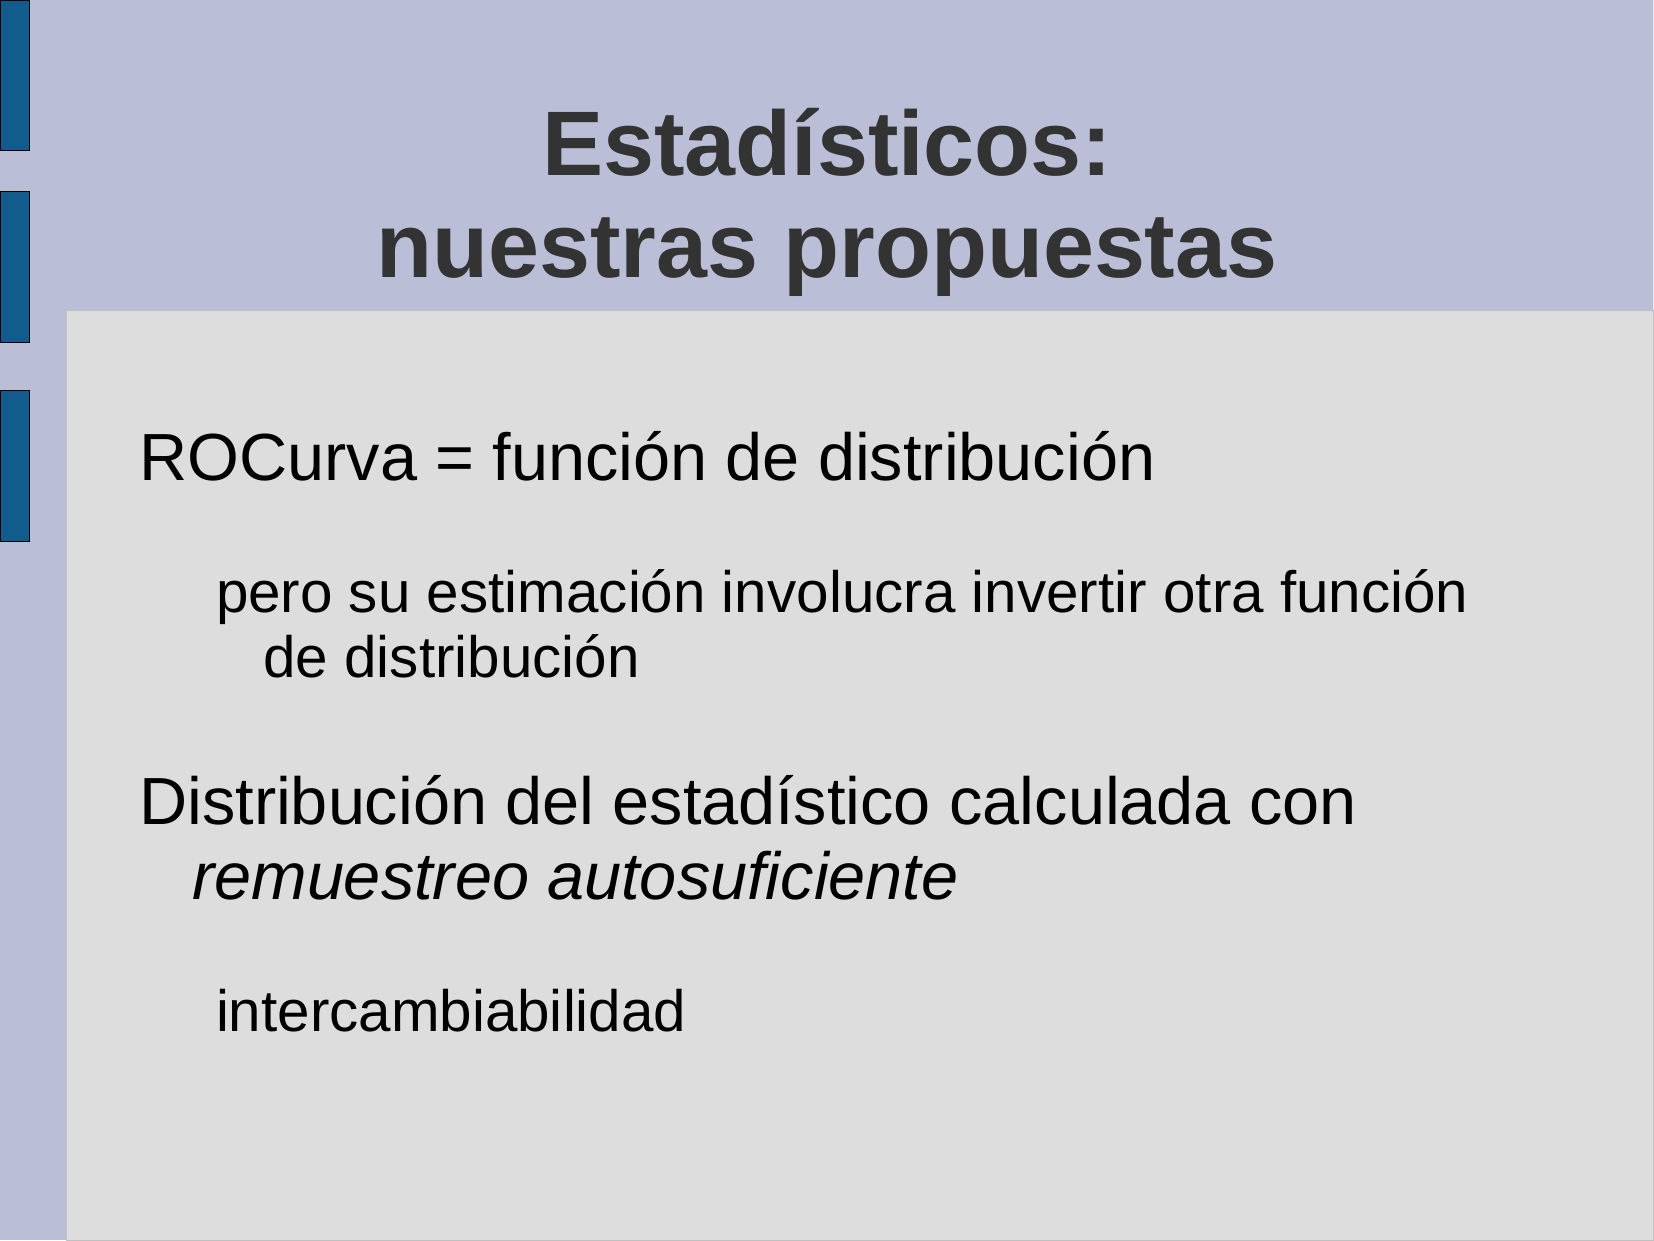

# Estadísticos: nuestras propuestas
ROCurva = función de distribución
pero su estimación involucra invertir otra función de distribución
Distribución del estadístico calculada con remuestreo autosuficiente
intercambiabilidad